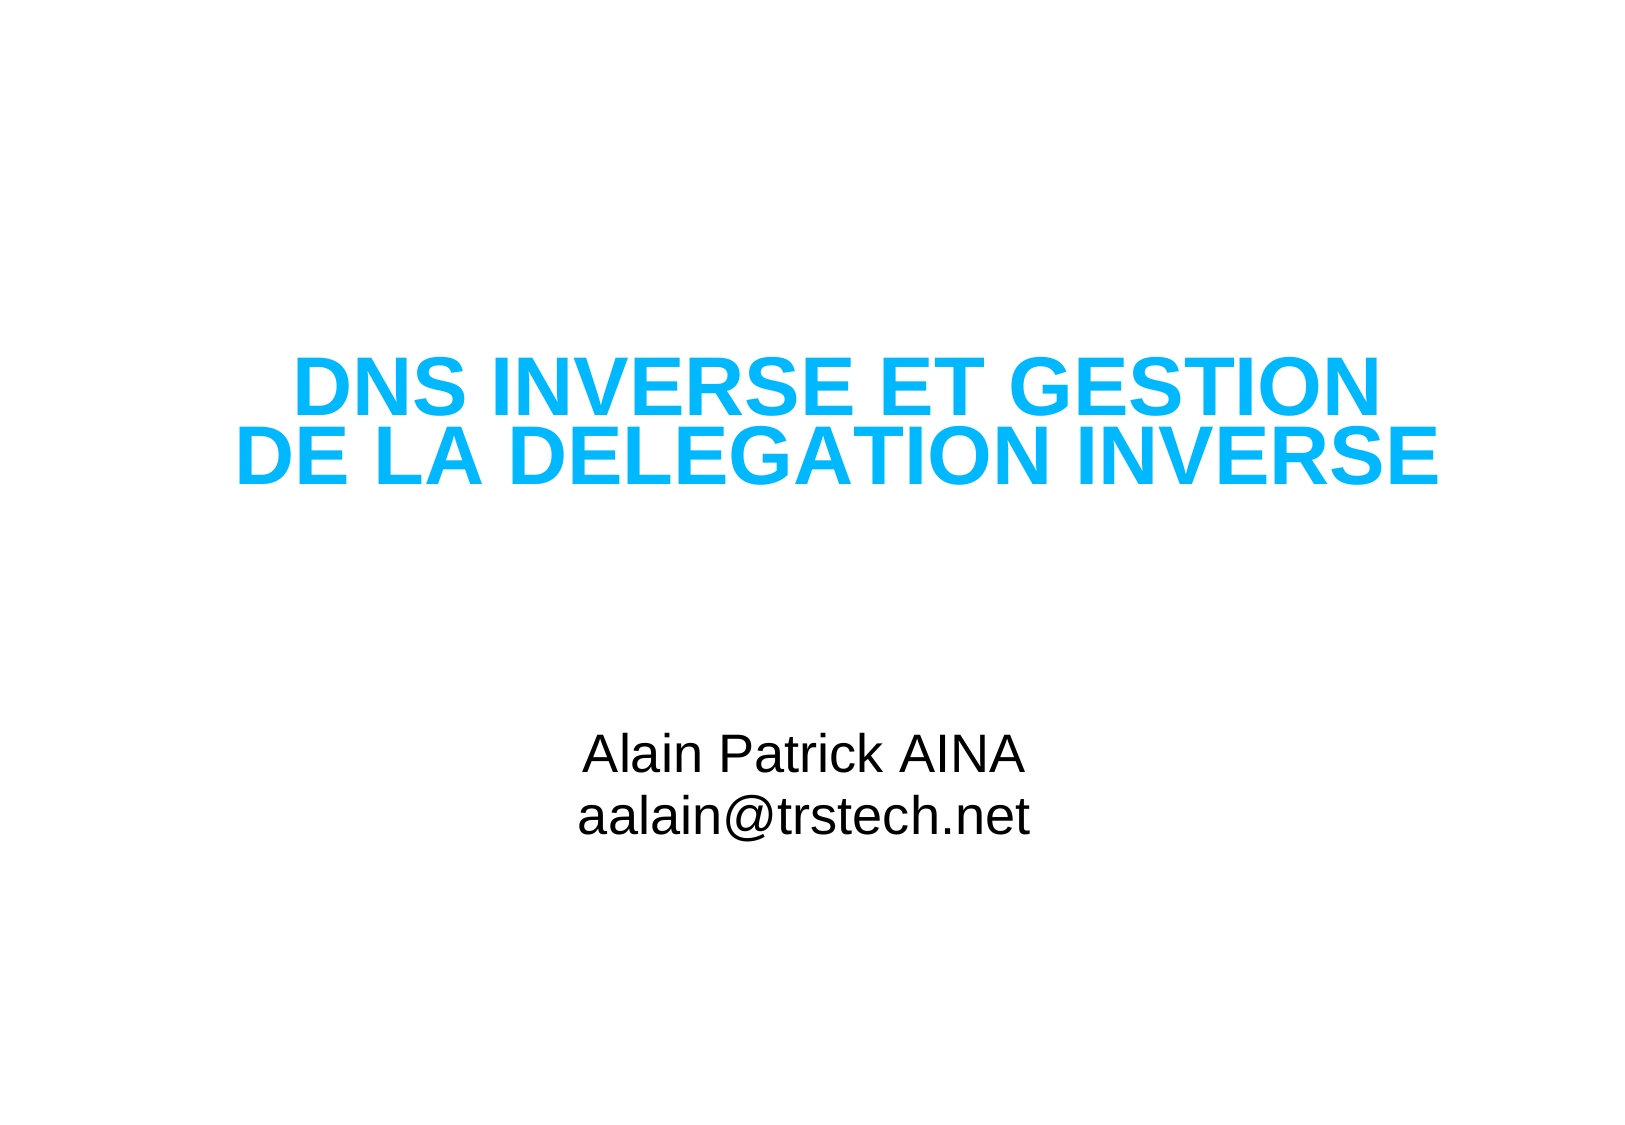

DNS INVERSE ET GESTION DE LA DELEGATION INVERSE
Alain Patrick AINA
aalain@trstech.net